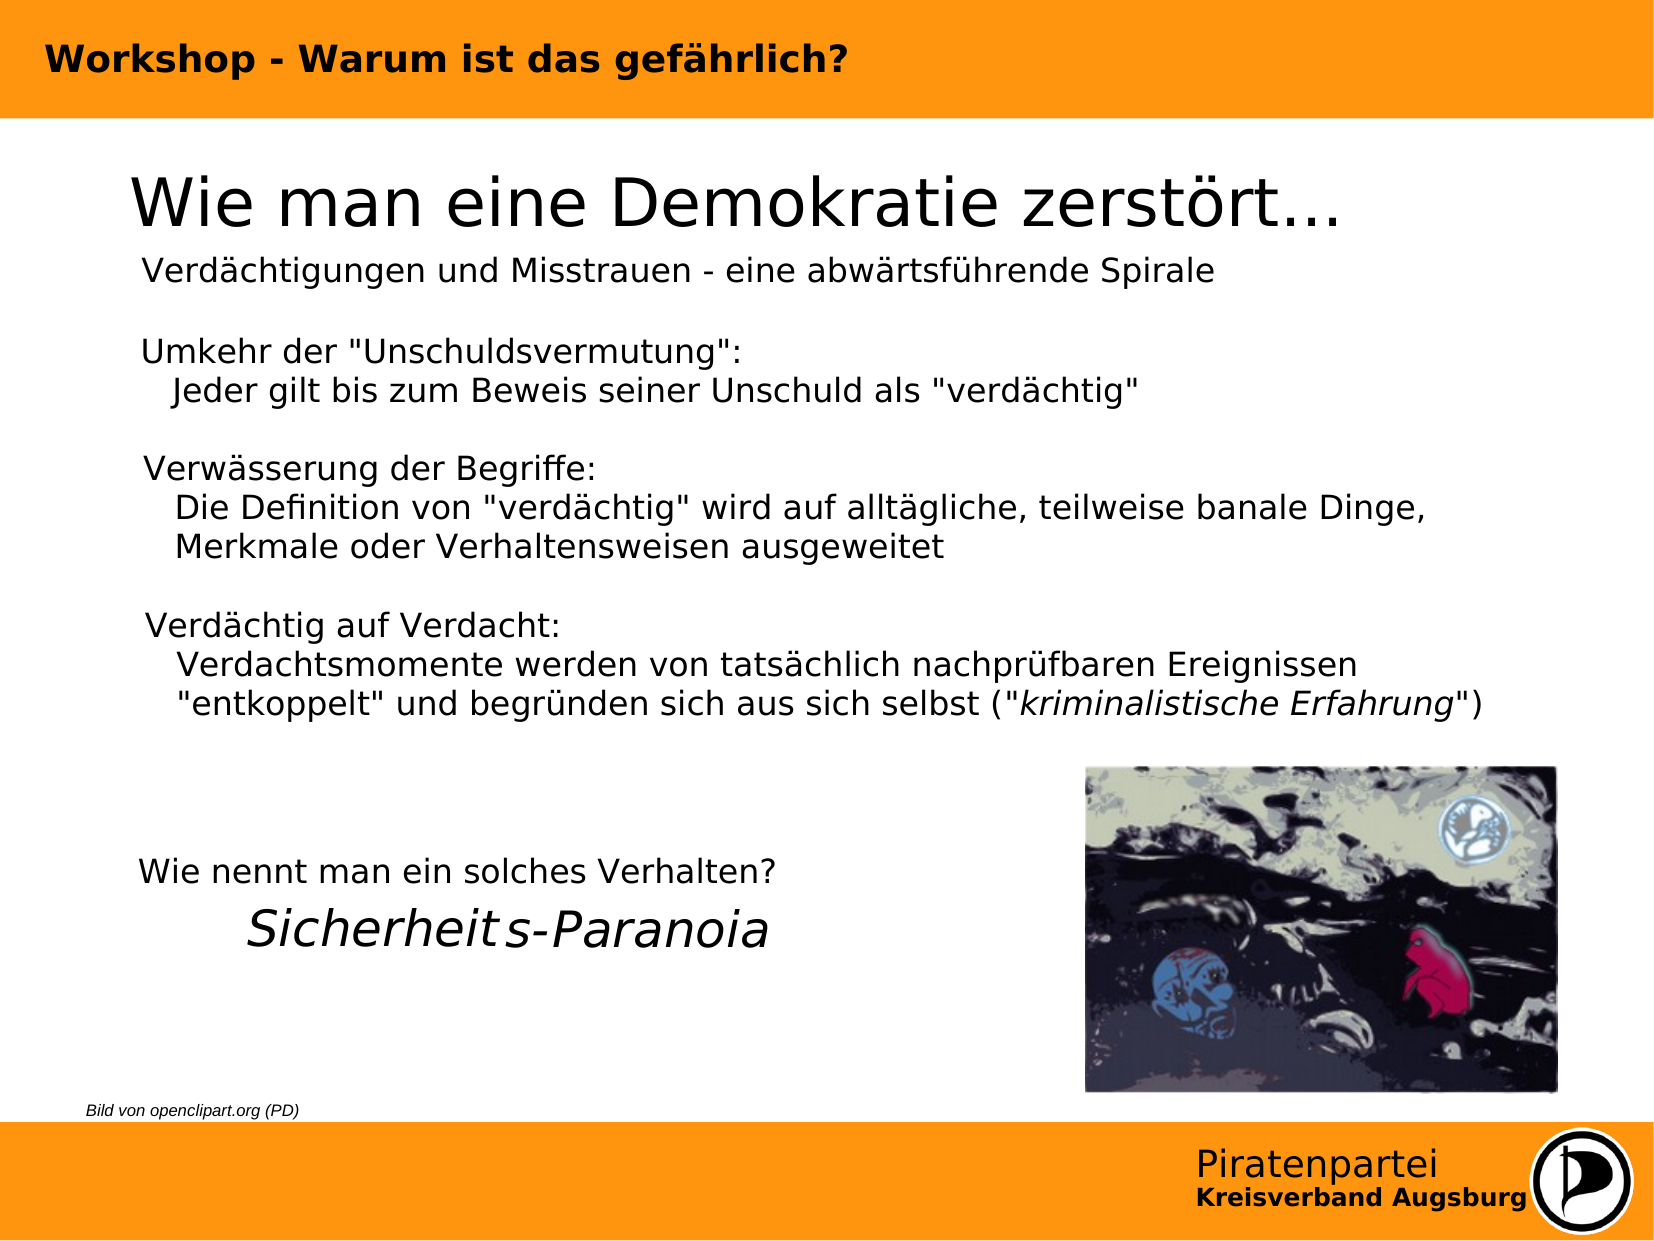

Workshop - Warum ist das gefährlich?
Wie man eine Demokratie zerstört...
Verdächtigungen und Misstrauen - eine abwärtsführende Spirale
Umkehr der "Unschuldsvermutung":
 Jeder gilt bis zum Beweis seiner Unschuld als "verdächtig"
Verwässerung der Begriffe:
 Die Definition von "verdächtig" wird auf alltägliche, teilweise banale Dinge,
 Merkmale oder Verhaltensweisen ausgeweitet
Verdächtig auf Verdacht:
 Verdachtsmomente werden von tatsächlich nachprüfbaren Ereignissen
 "entkoppelt" und begründen sich aus sich selbst ("kriminalistische Erfahrung")
Wie nennt man ein solches Verhalten?
Sicherheit
s-
Paranoia
Bild von openclipart.org (PD)